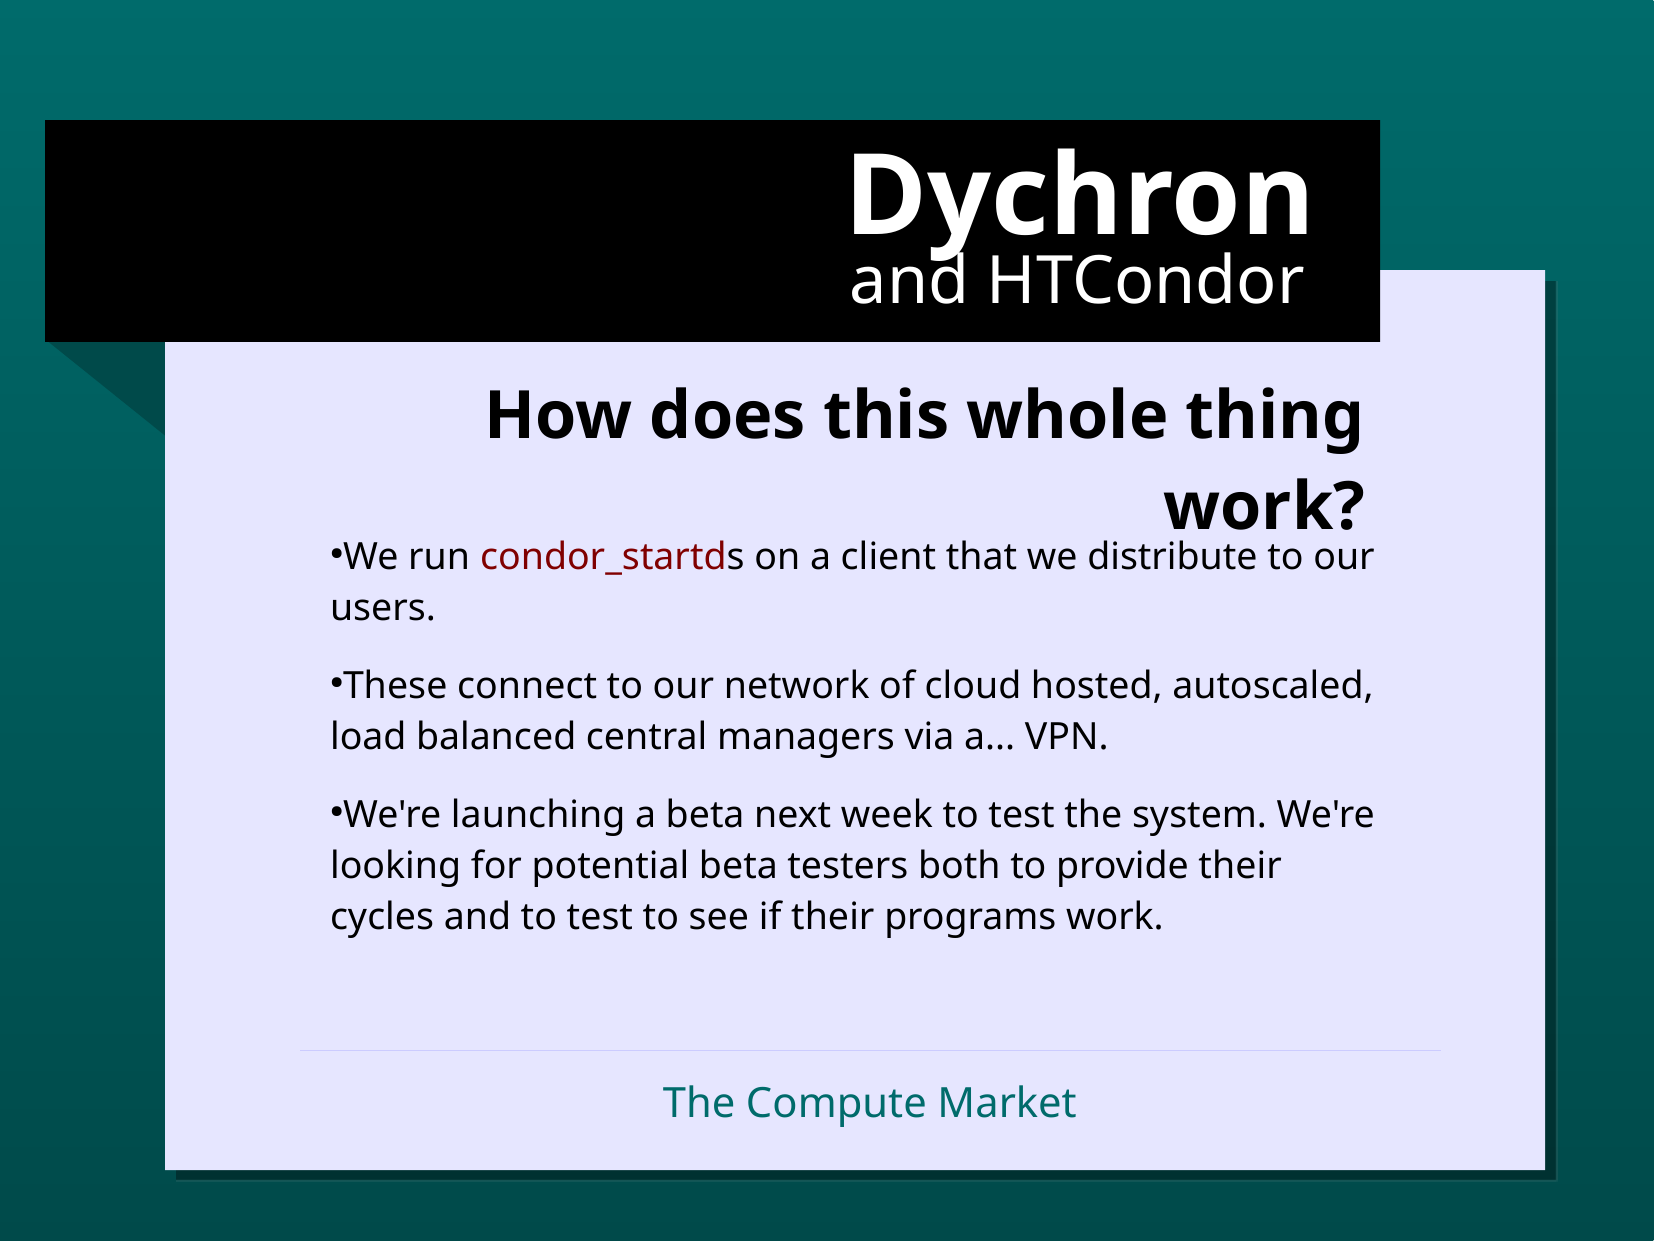

# Dychron
and HTCondor
How does this whole thing work?
We run condor_startds on a client that we distribute to our users.
These connect to our network of cloud hosted, autoscaled, load balanced central managers via a... VPN.
We're launching a beta next week to test the system. We're looking for potential beta testers both to provide their cycles and to test to see if their programs work.
The Compute Market